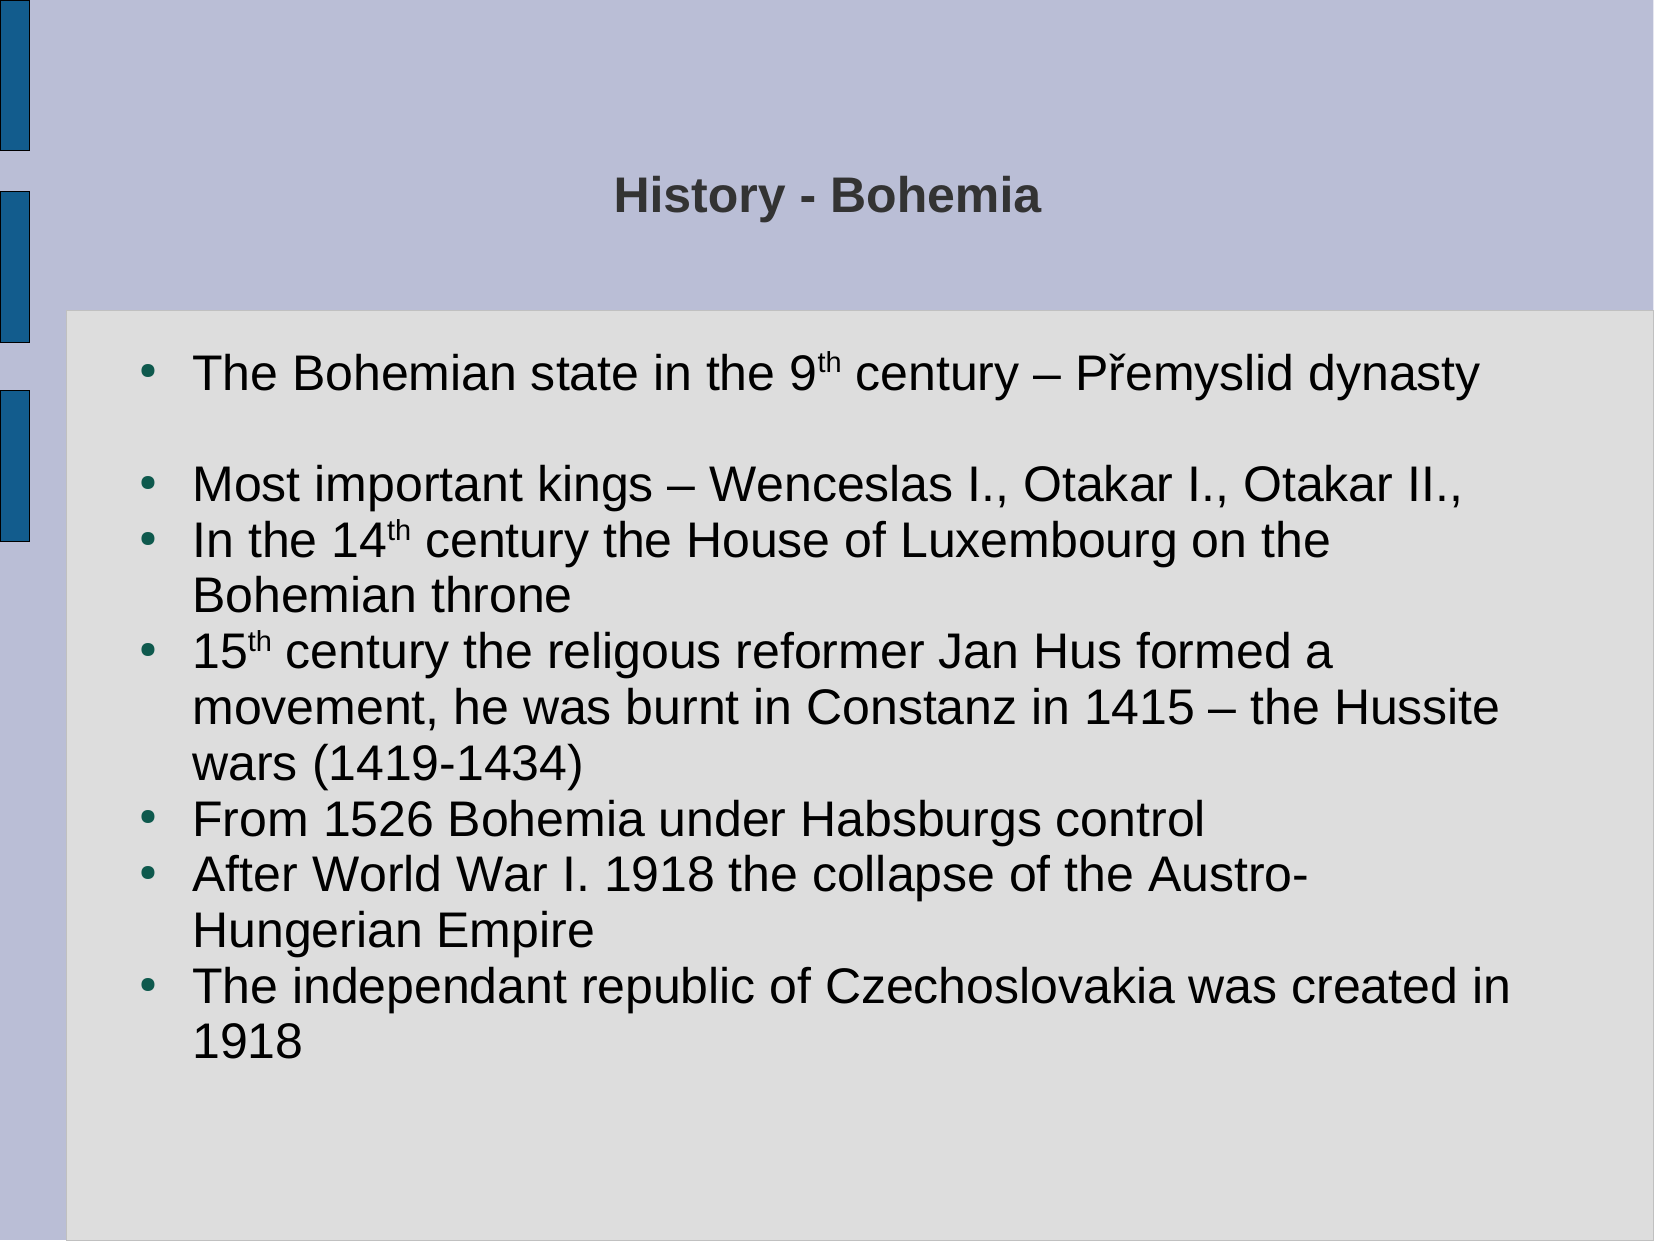

# History - Bohemia
The Bohemian state in the 9th century – Přemyslid dynasty
Most important kings – Wenceslas I., Otakar I., Otakar II.,
In the 14th century the House of Luxembourg on the Bohemian throne
15th century the religous reformer Jan Hus formed a movement, he was burnt in Constanz in 1415 – the Hussite wars (1419-1434)
From 1526 Bohemia under Habsburgs control
After World War I. 1918 the collapse of the Austro-Hungerian Empire
The independant republic of Czechoslovakia was created in 1918